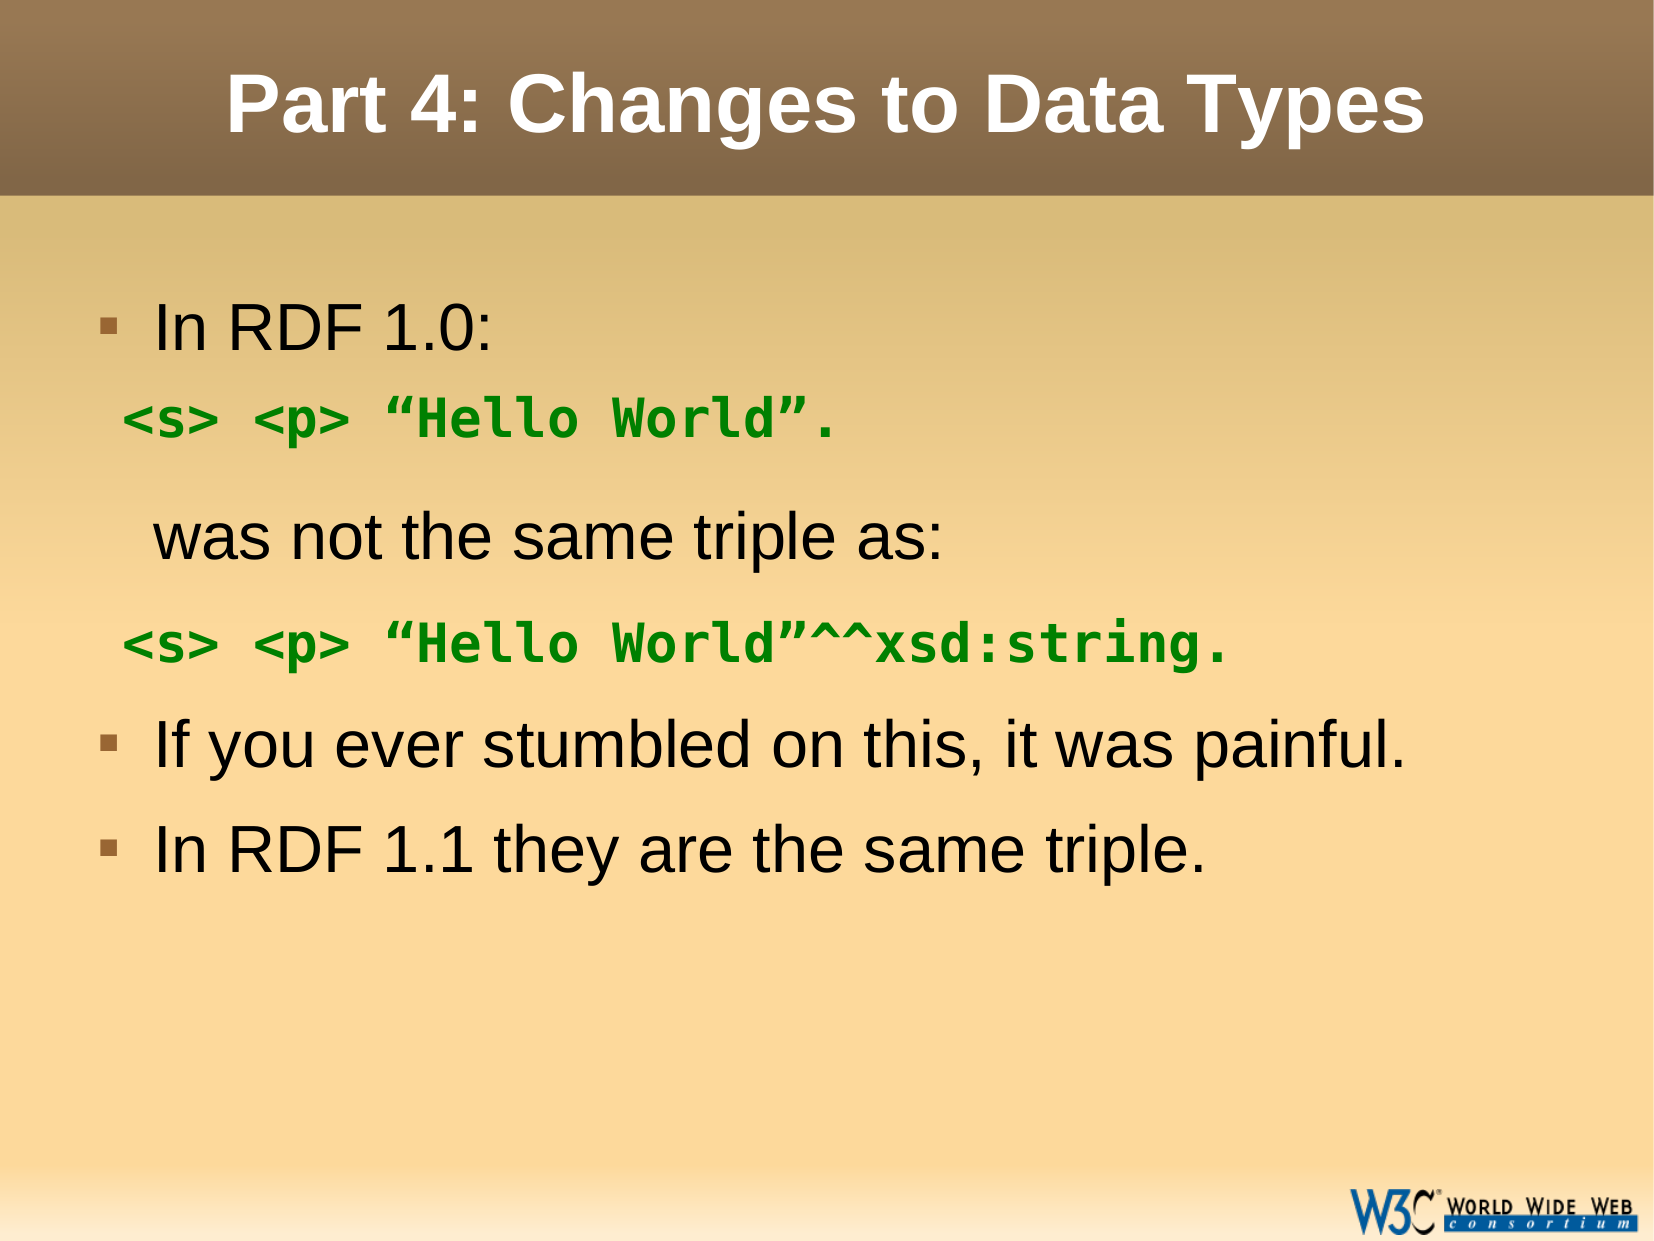

# Part 4: Changes to Data Types
In RDF 1.0:
was not the same triple as:
If you ever stumbled on this, it was painful.
In RDF 1.1 they are the same triple.
<s> <p> “Hello World”.
<s> <p> “Hello World”^^xsd:string.